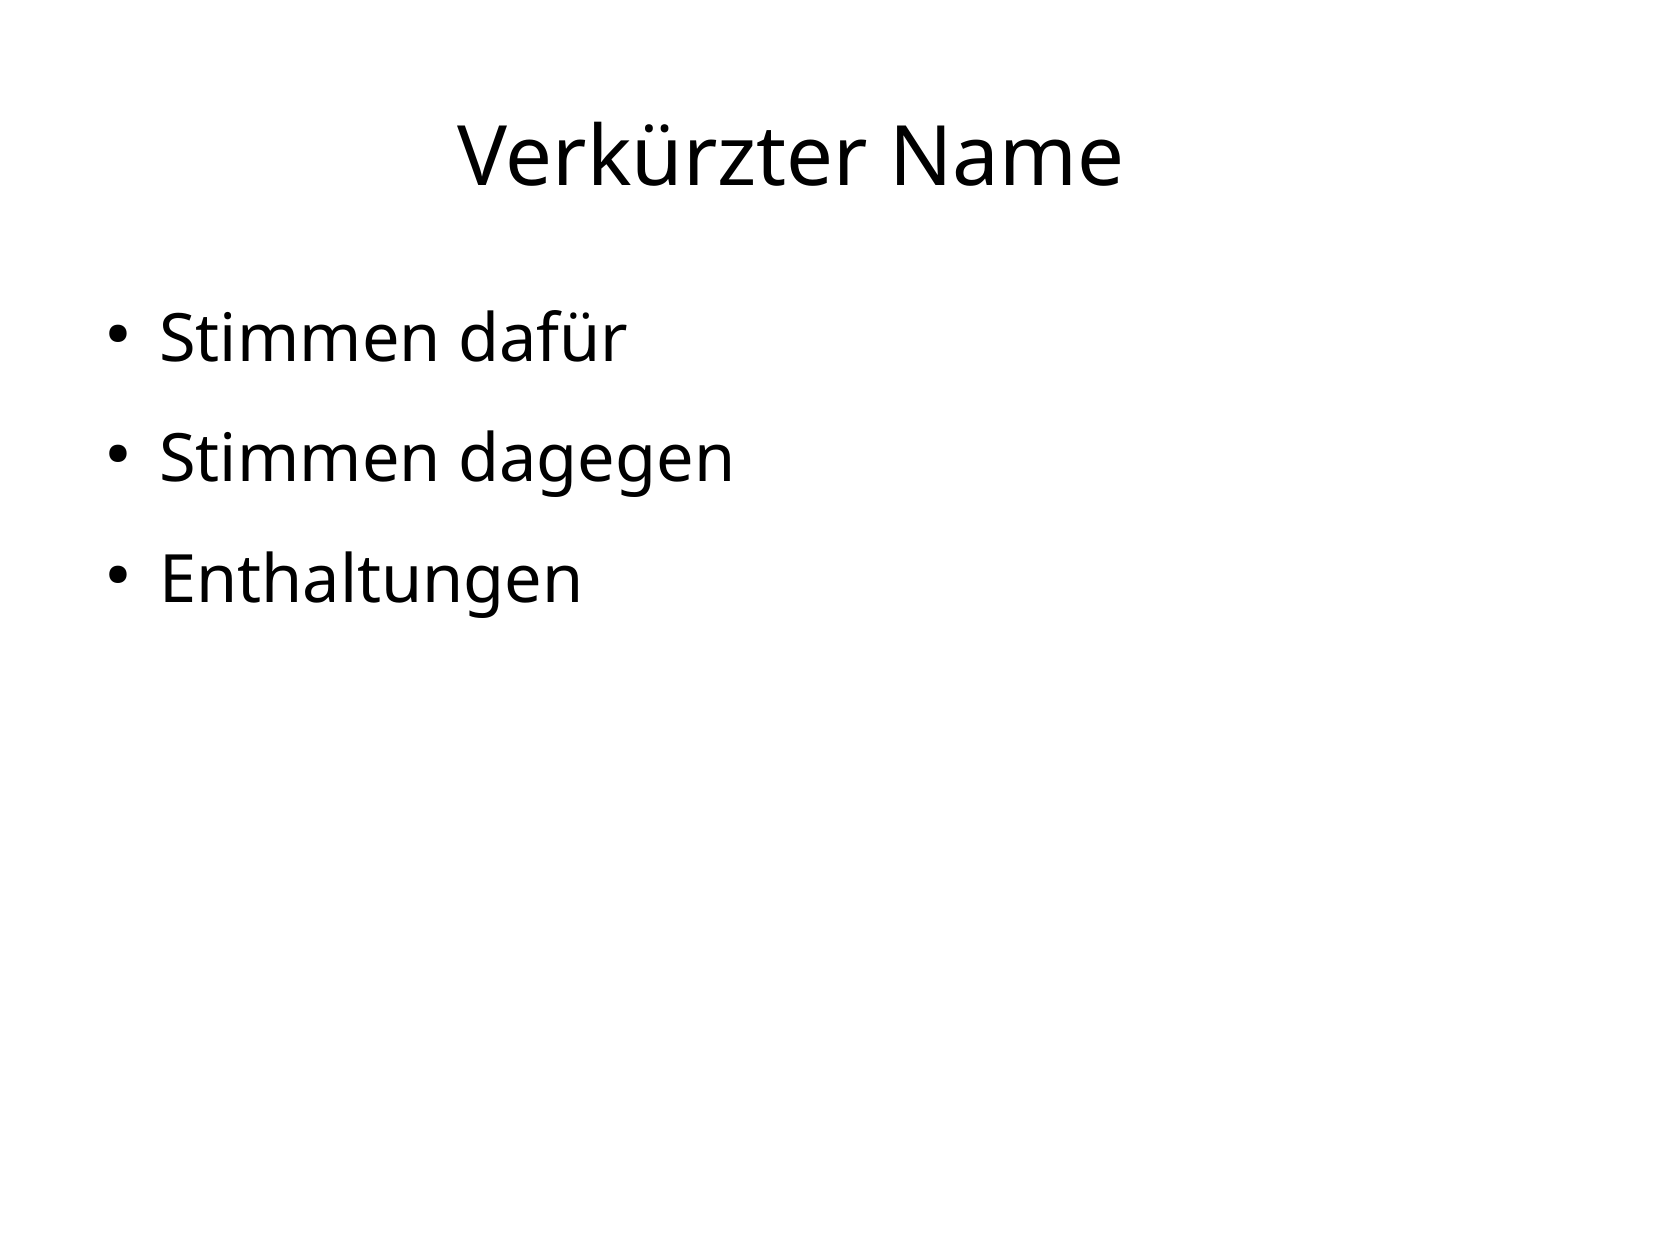

# Verkürzter Name
Stimmen dafür
Stimmen dagegen
Enthaltungen